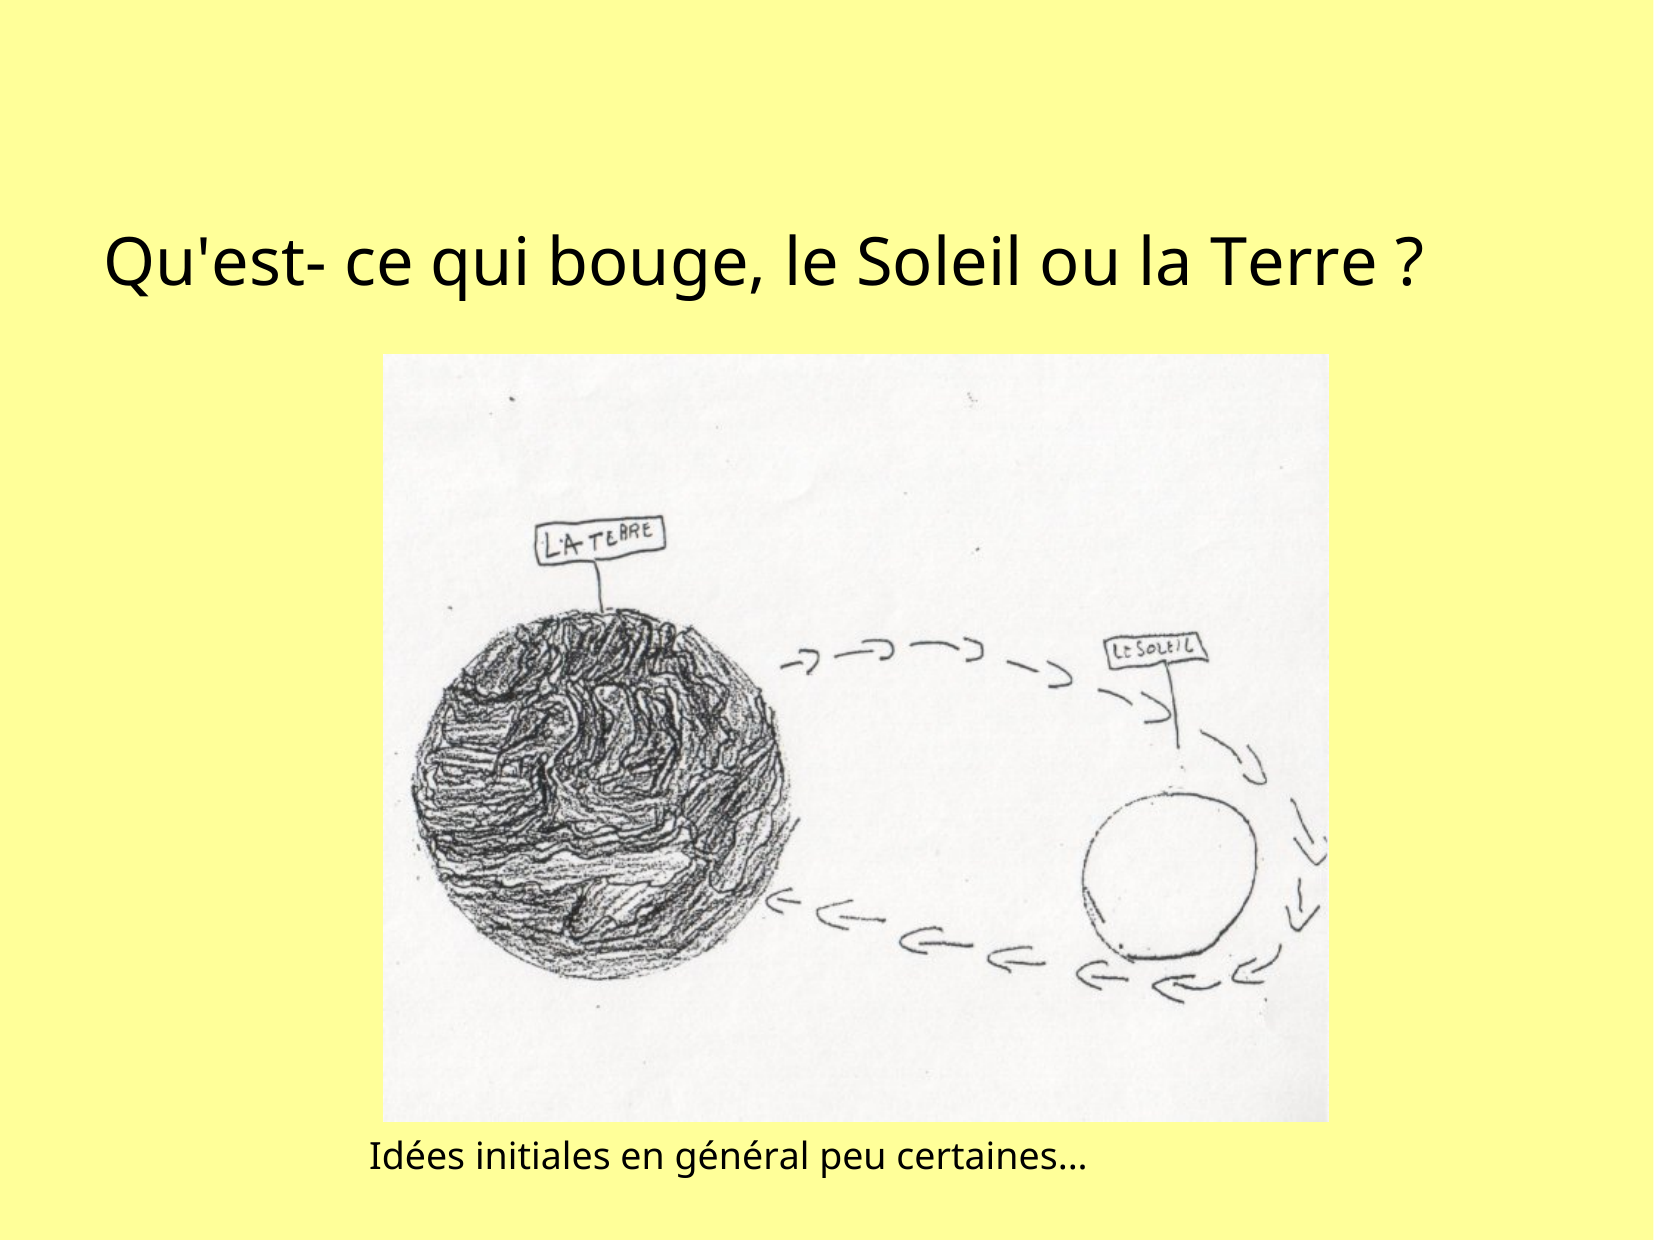

Qu'est- ce qui bouge, le Soleil ou la Terre ?
Idées initiales en général peu certaines...